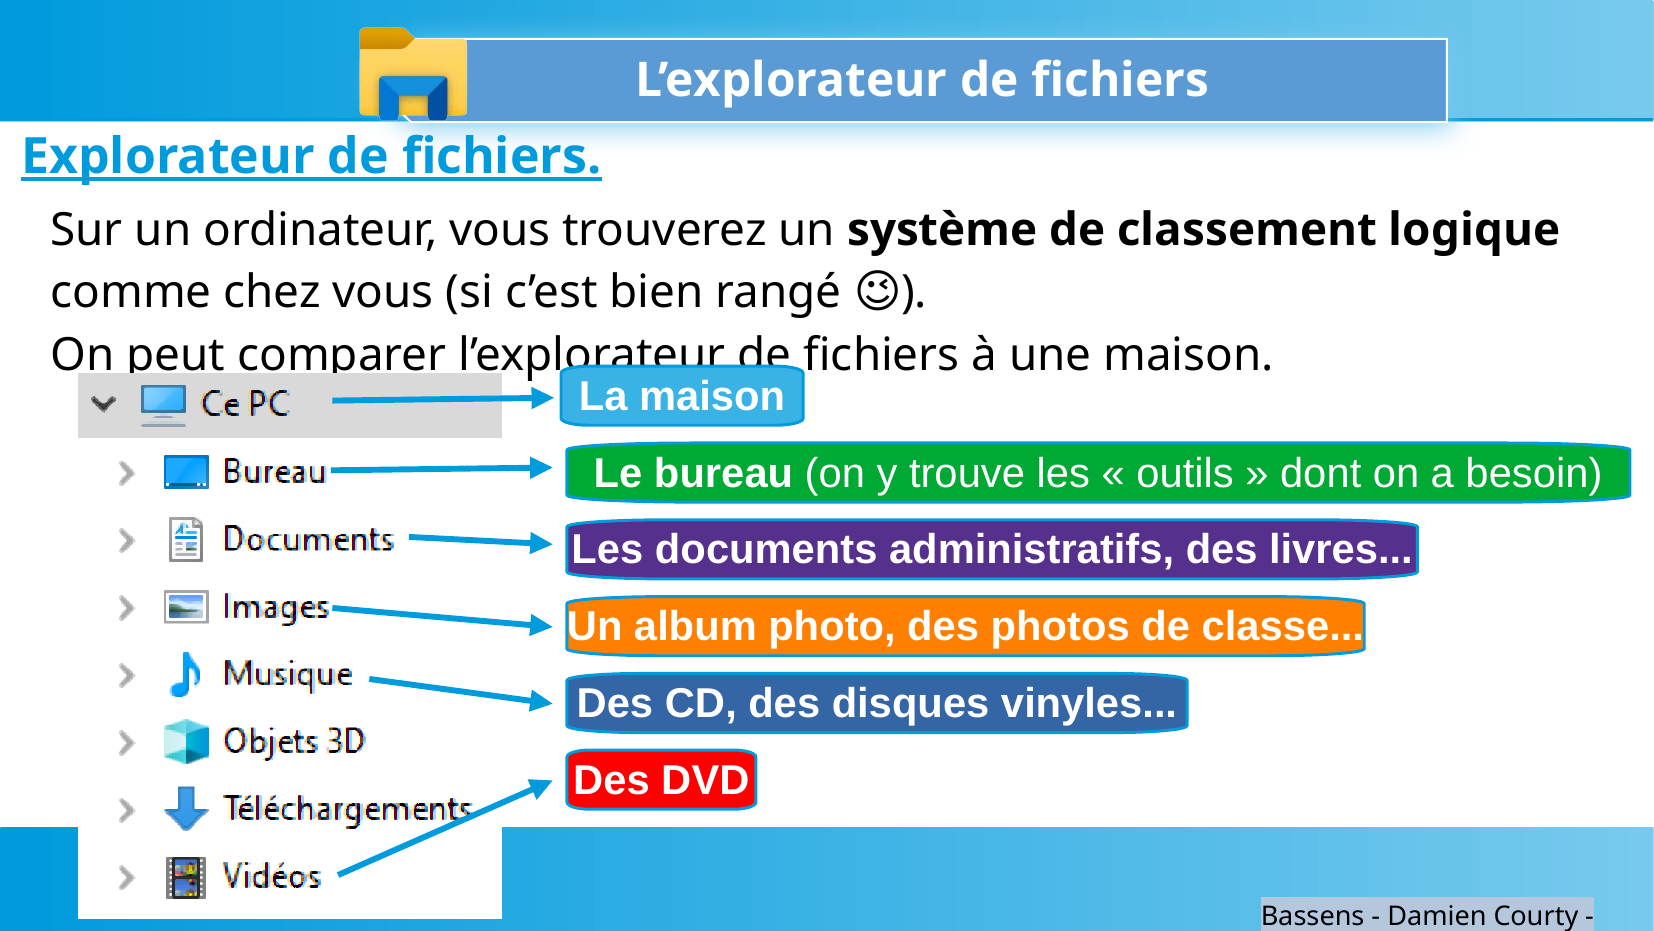

L’explorateur de fichiers
Explorateur de fichiers.
Sur un ordinateur, vous trouverez un système de classement logique comme chez vous (si c’est bien rangé 😉).
On peut comparer l’explorateur de fichiers à une maison.
La maison
Le bureau (on y trouve les « outils » dont on a besoin)
Les documents administratifs, des livres...
Un album photo, des photos de classe...
Des CD, des disques vinyles...
Des DVD
Bassens - Damien Courty - 2024